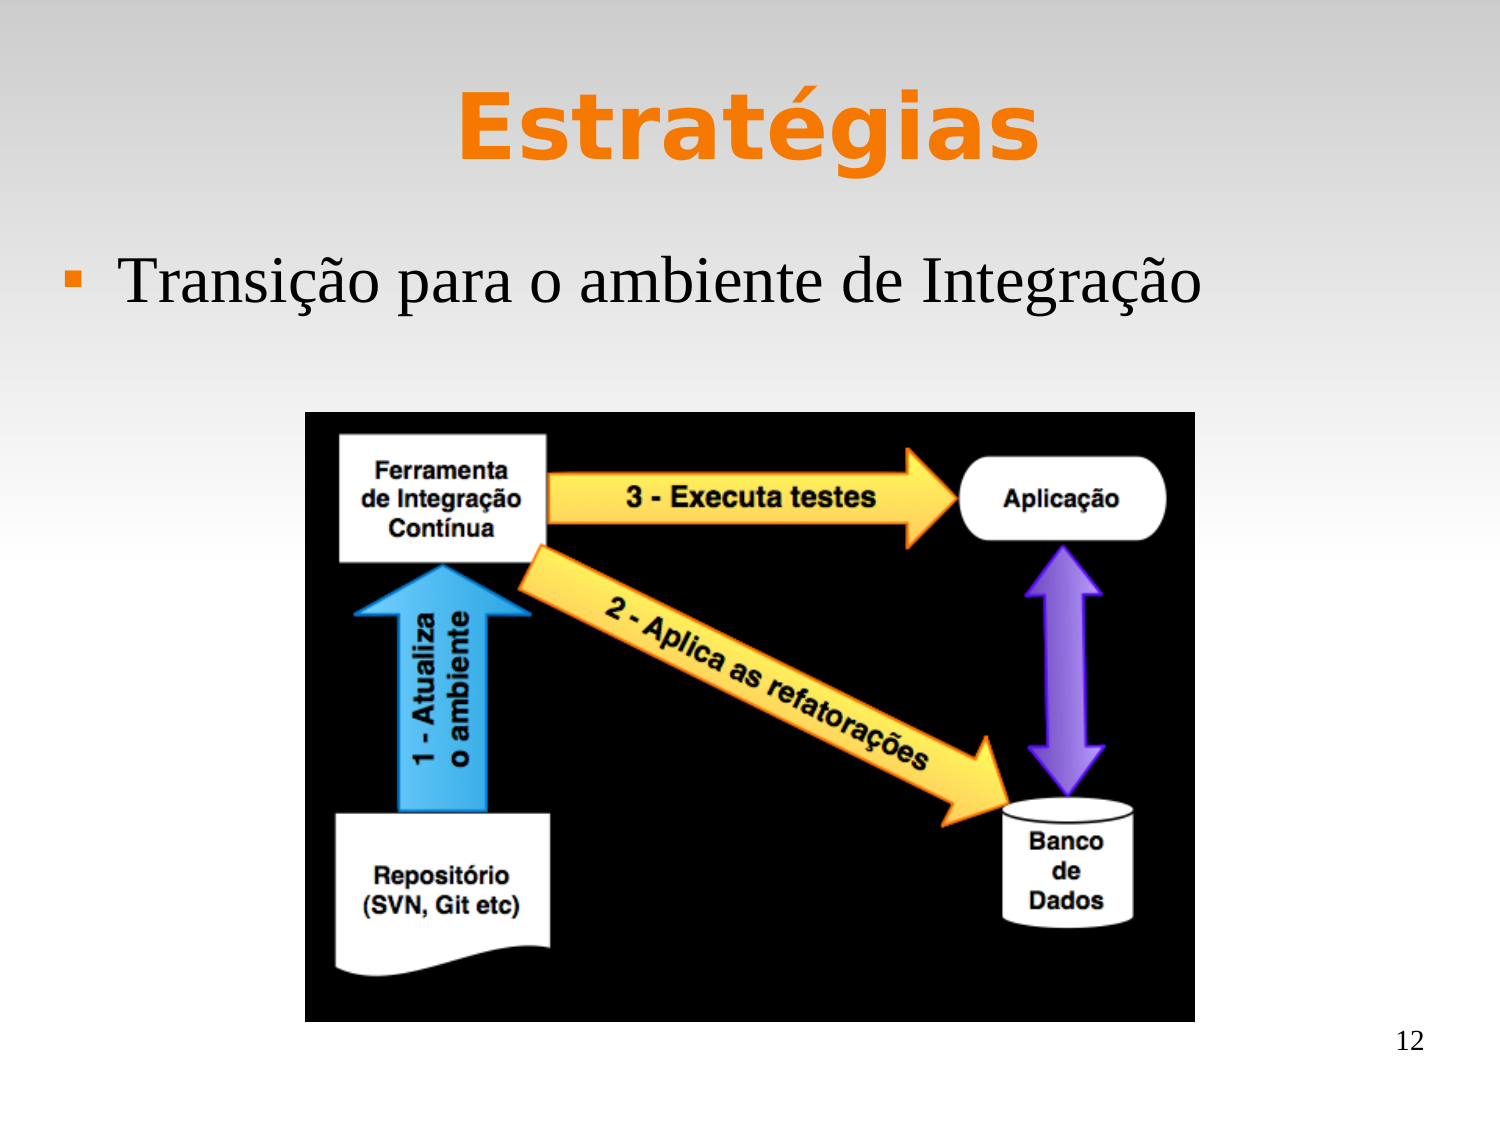

# Estratégias
Transição para o ambiente de Integração
12